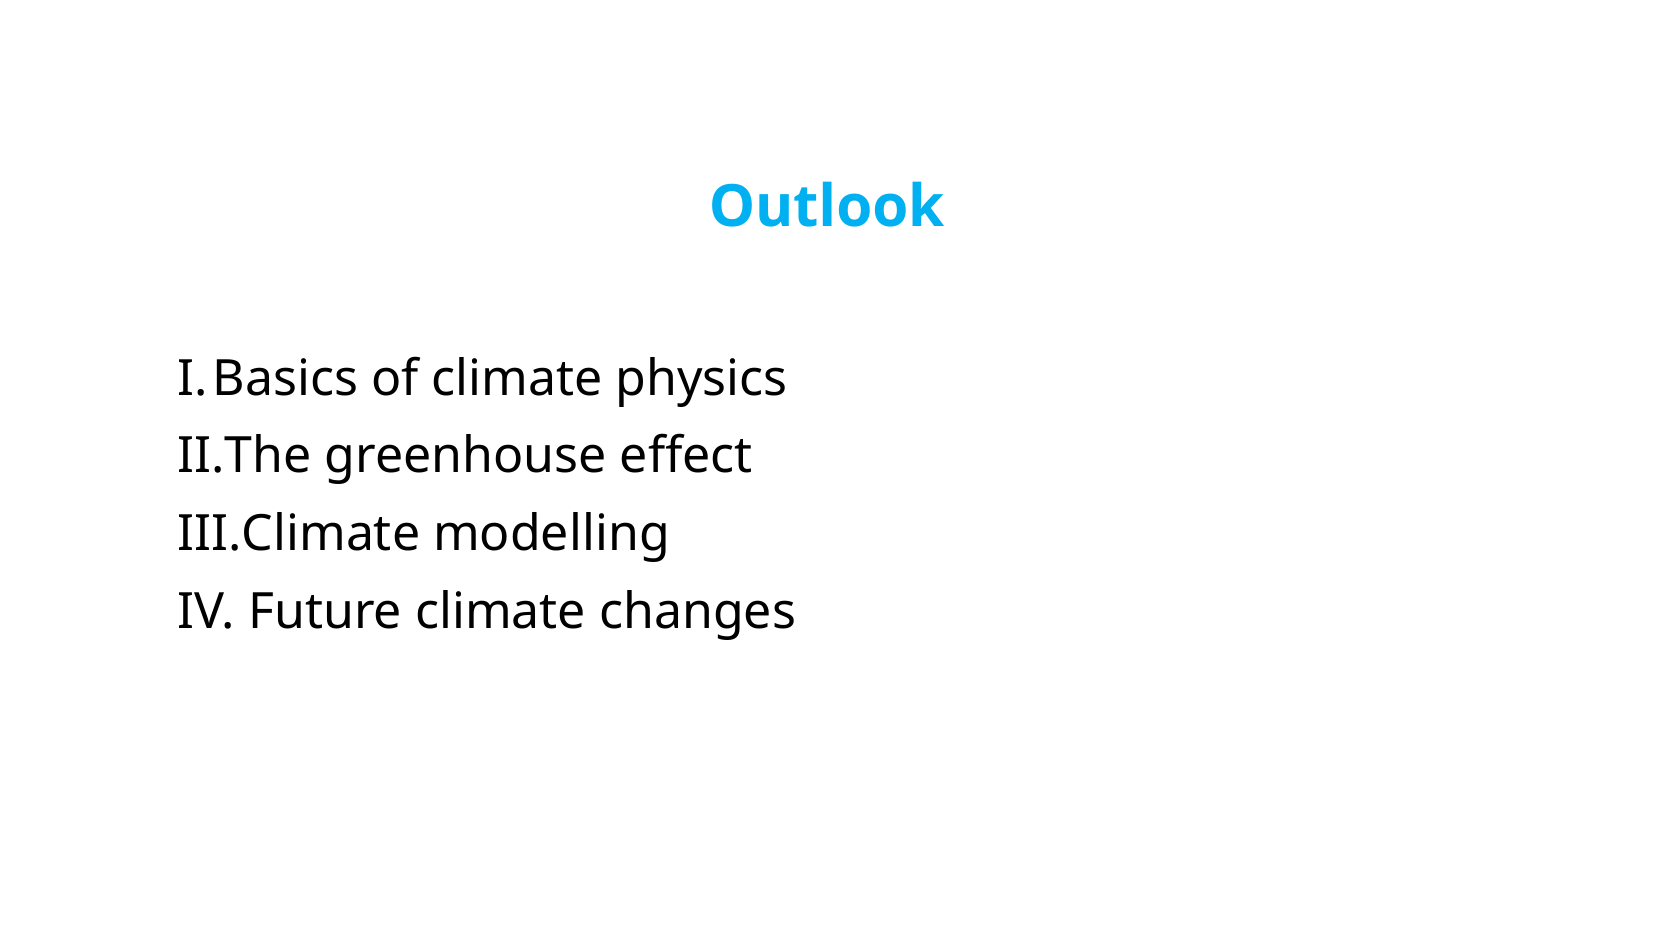

Outlook
Basics of climate physics
The greenhouse effect
Climate modelling
 Future climate changes